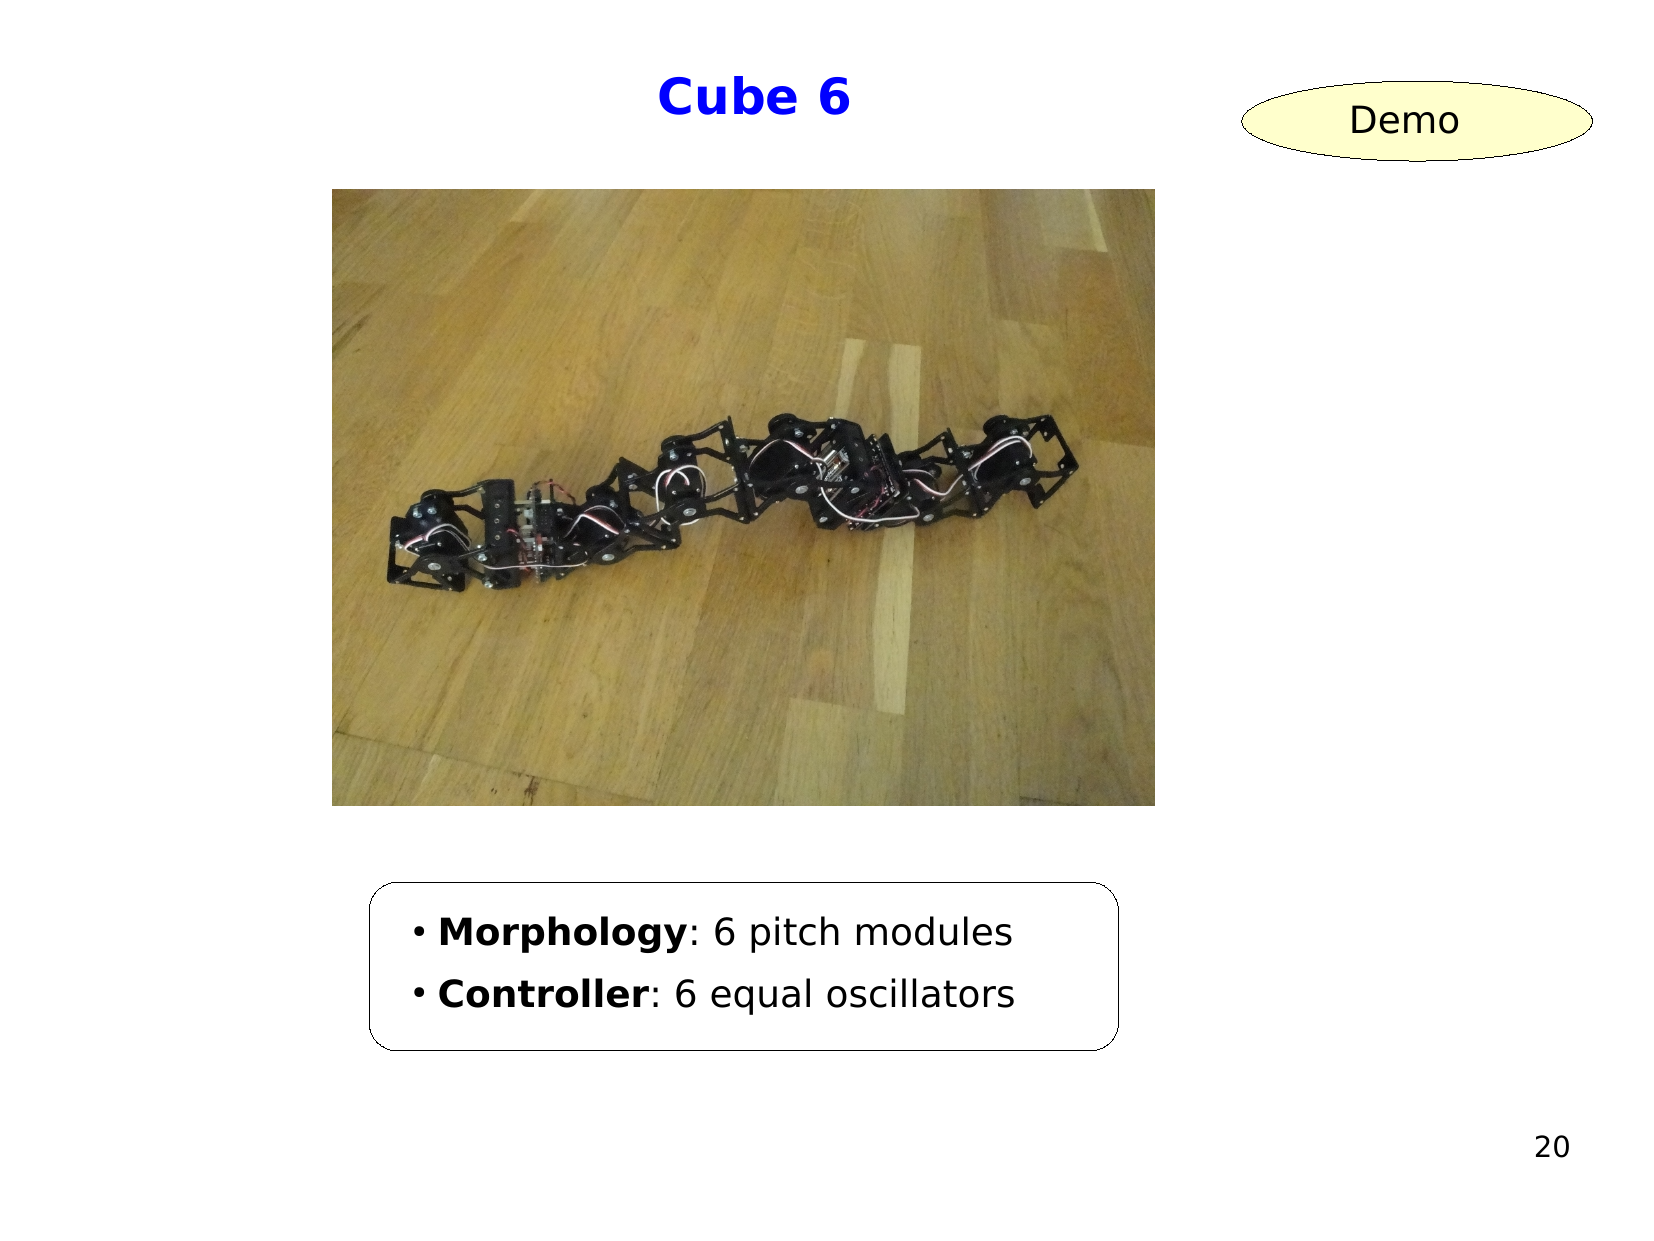

Cube 6
Demo
 Morphology: 6 pitch modules
 Controller: 6 equal oscillators
20